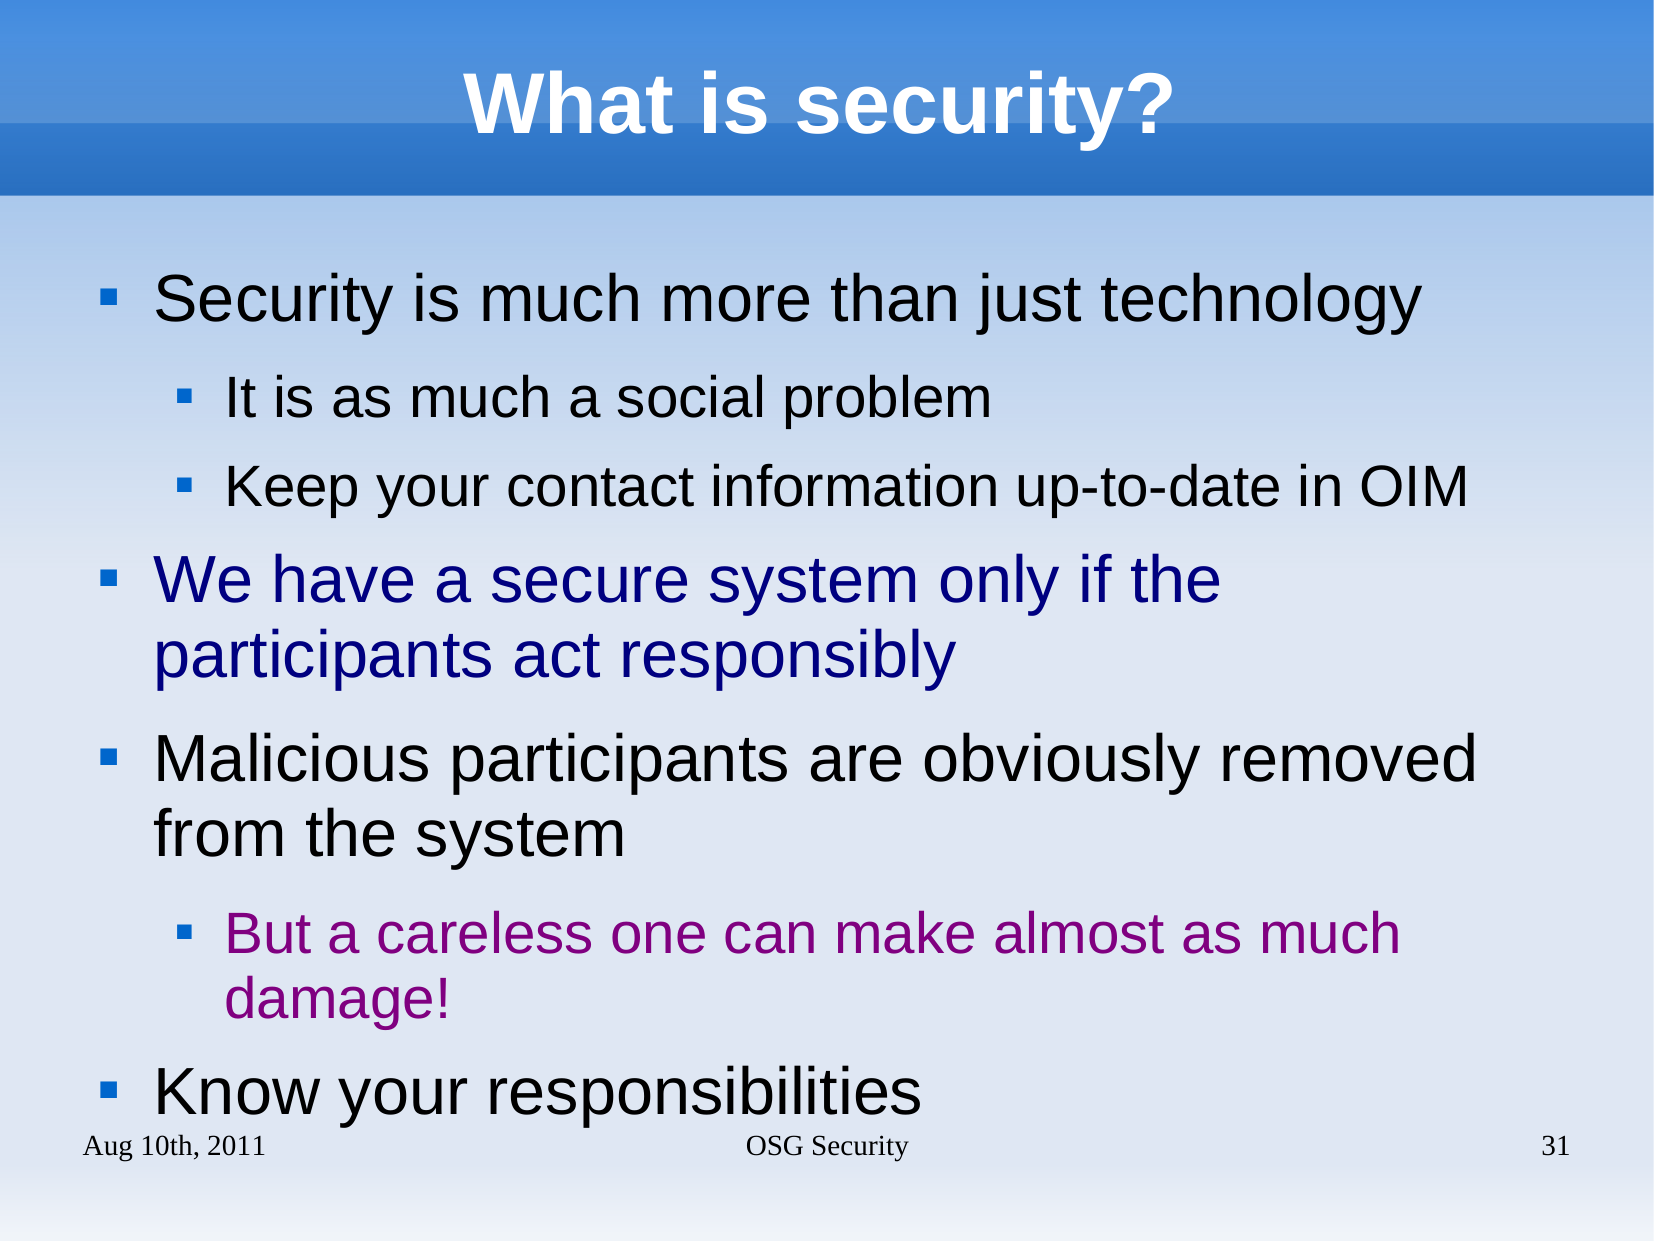

# What is security?
Security is much more than just technology
It is as much a social problem
Keep your contact information up-to-date in OIM
We have a secure system only if the participants act responsibly
Malicious participants are obviously removed from the system
But a careless one can make almost as much damage!
Know your responsibilities
Aug 10th, 2011
OSG Security
31